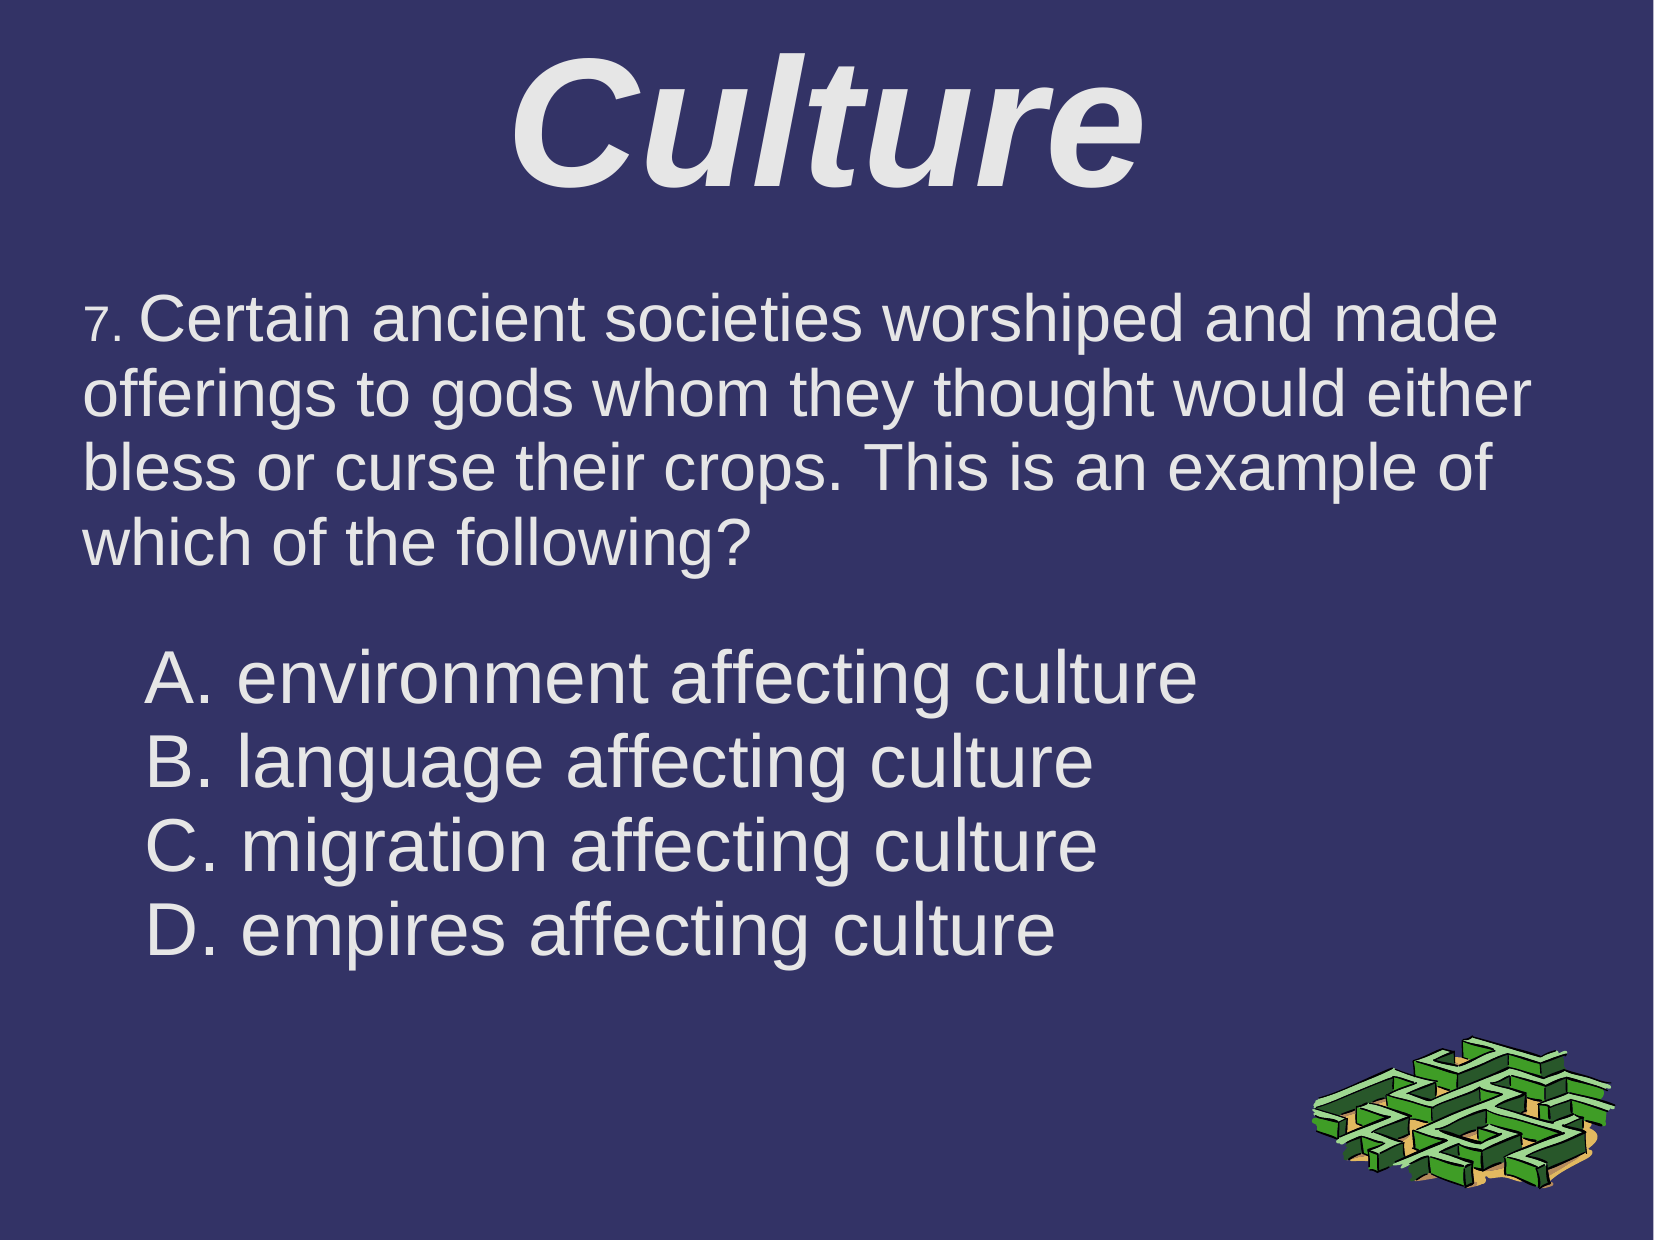

# Culture
7. Certain ancient societies worshiped and made offerings to gods whom they thought would either bless or curse their crops. This is an example of which of the following?
 A. environment affecting culture
 B. language affecting culture
 C. migration affecting culture
 D. empires affecting culture